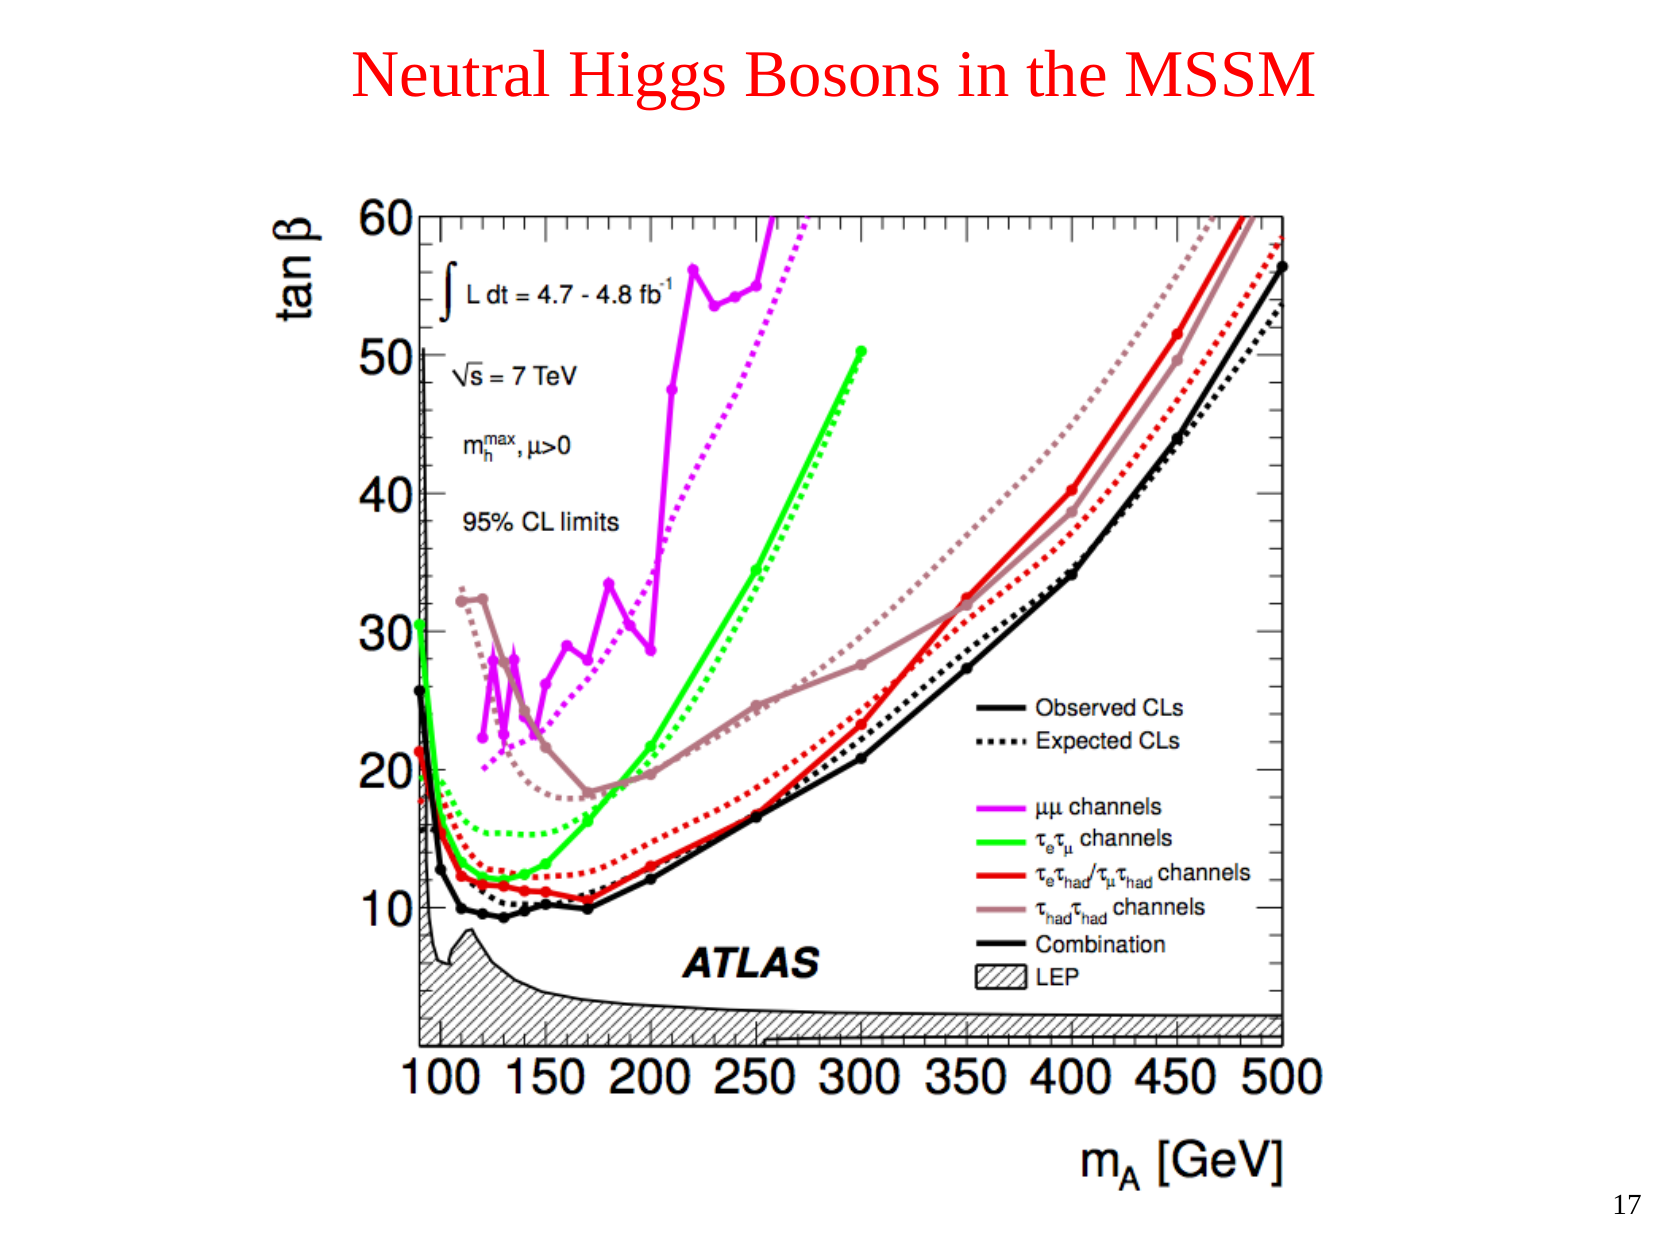

# Neutral Higgs Bosons in the MSSM
17